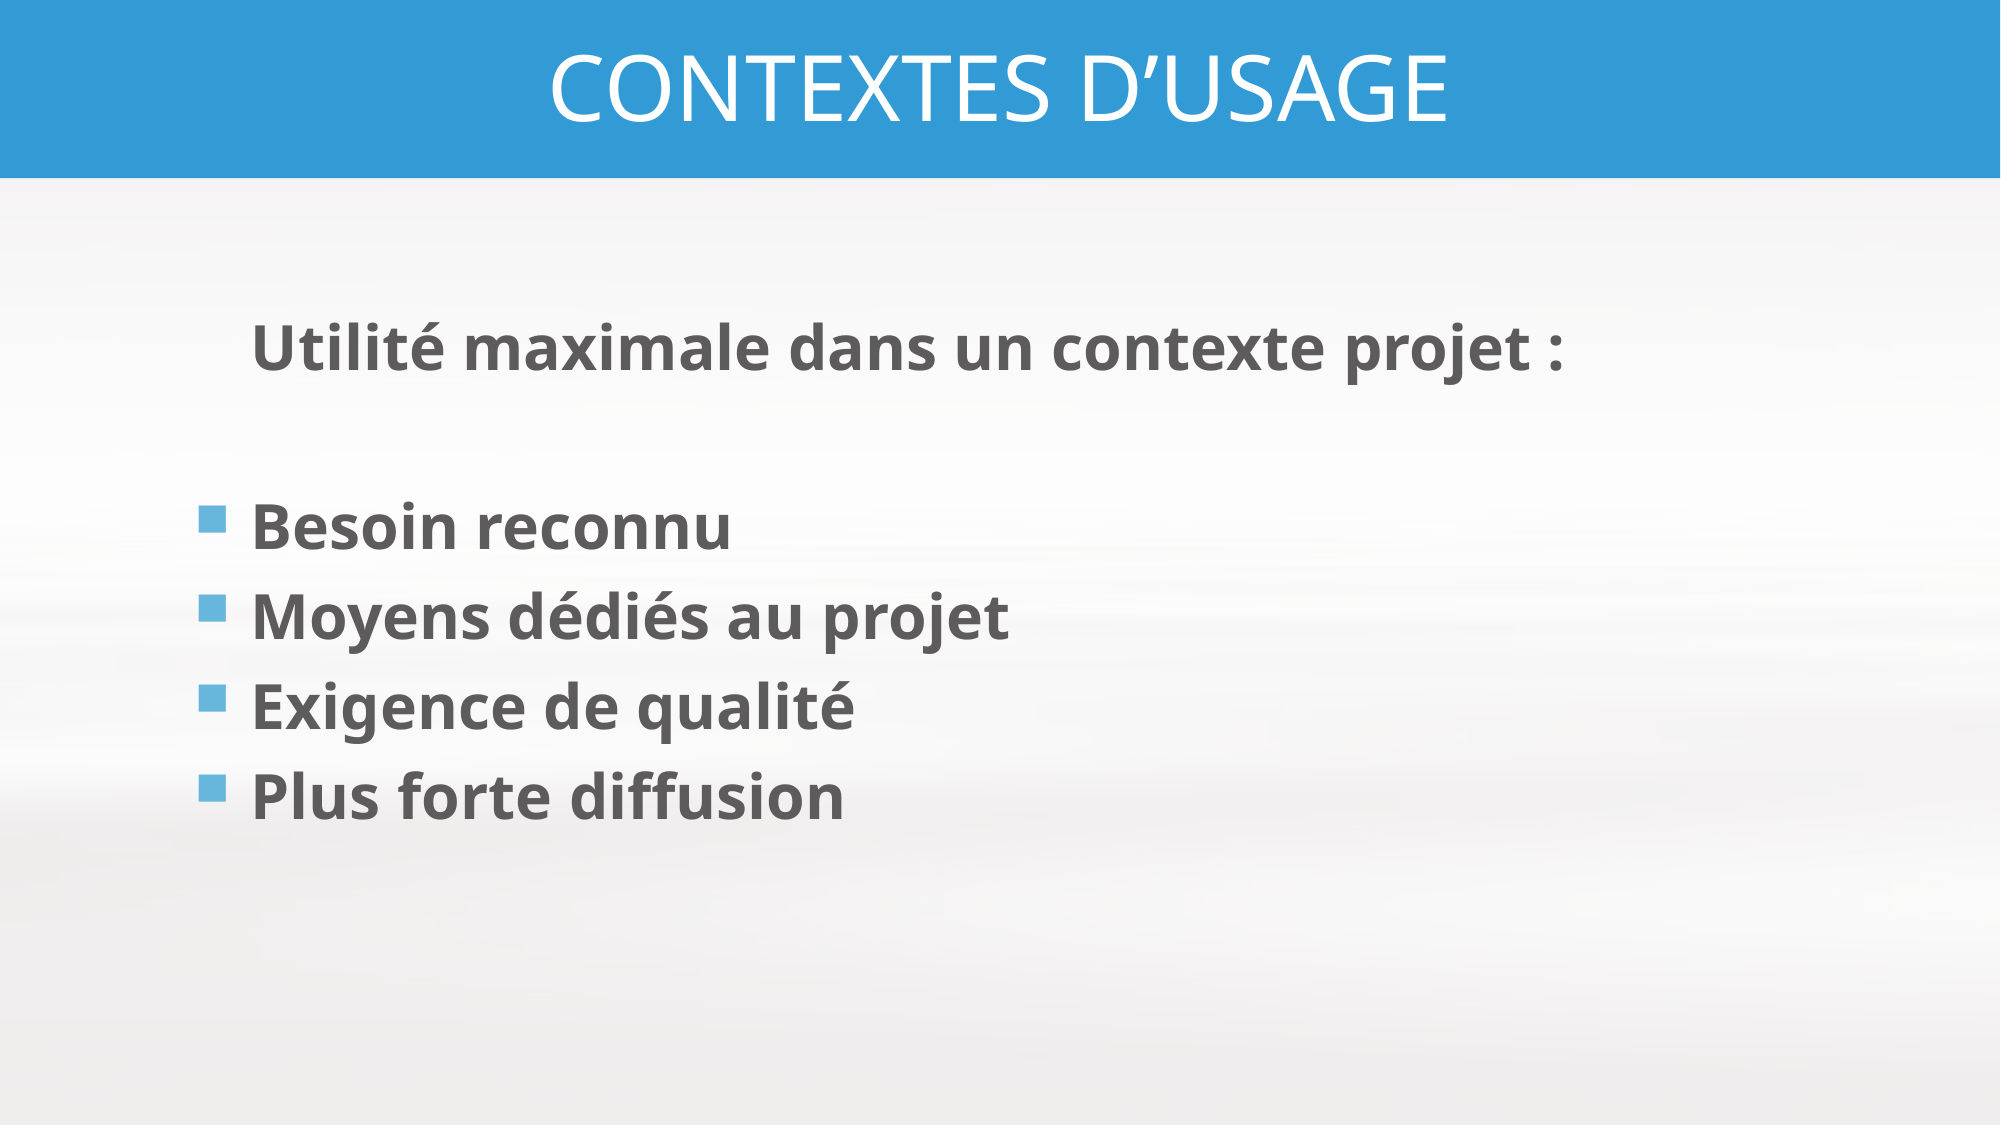

Contextes d’usage
Utilité maximale dans un contexte projet :
Besoin reconnu
Moyens dédiés au projet
Exigence de qualité
Plus forte diffusion